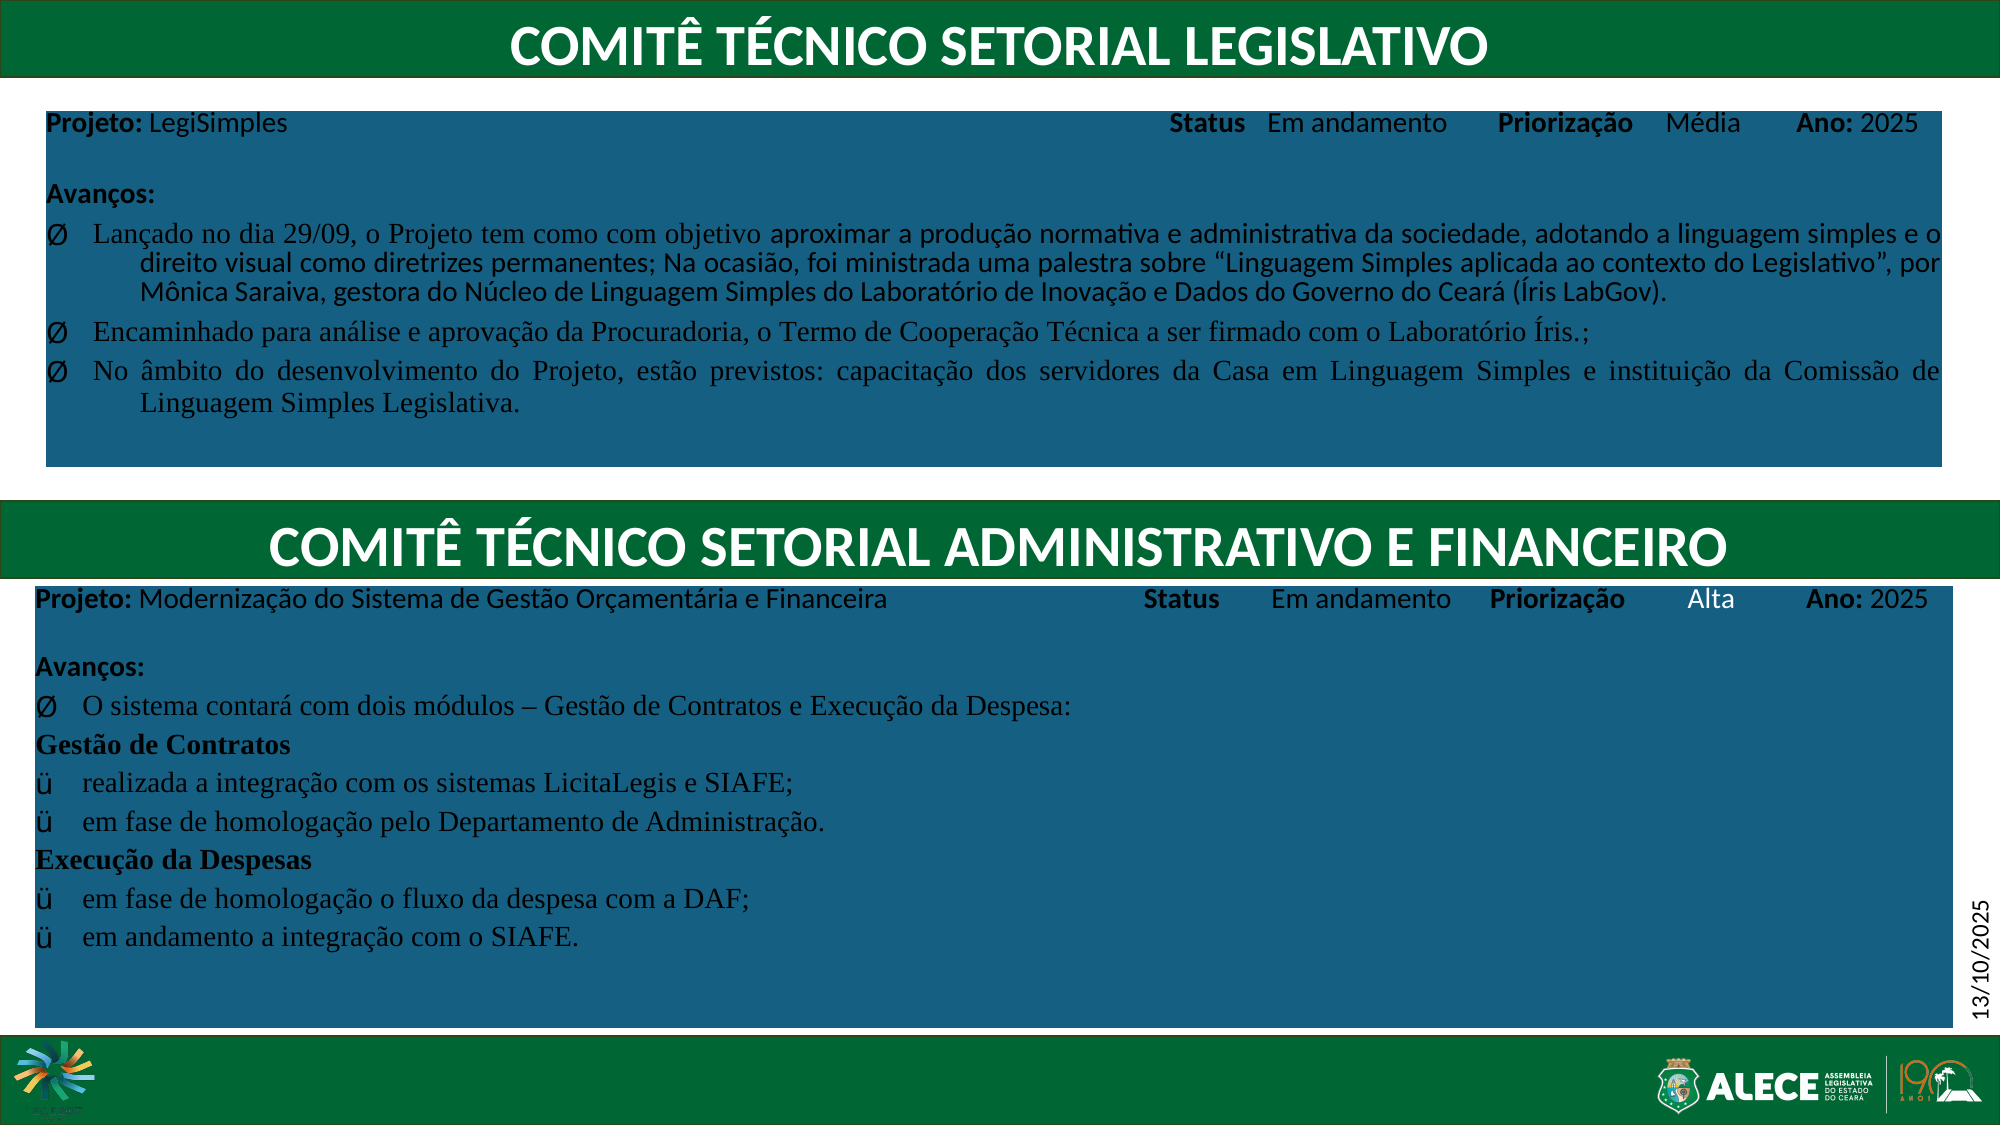

COMITÊ TÉCNICO SETORIAL LEGISLATIVO
| Projeto: LegiSimples | Status | Em andamento | Priorização | Média | Ano: 2025 |
| --- | --- | --- | --- | --- | --- |
| Avanços: Lançado no dia 29/09, o Projeto tem como com objetivo aproximar a produção normativa e administrativa da sociedade, adotando a linguagem simples e o direito visual como diretrizes permanentes; Na ocasião, foi ministrada uma palestra sobre “Linguagem Simples aplicada ao contexto do Legislativo”, por Mônica Saraiva, gestora do Núcleo de Linguagem Simples do Laboratório de Inovação e Dados do Governo do Ceará (Íris LabGov). Encaminhado para análise e aprovação da Procuradoria, o Termo de Cooperação Técnica a ser firmado com o Laboratório Íris.; No âmbito do desenvolvimento do Projeto, estão previstos: capacitação dos servidores da Casa em Linguagem Simples e instituição da Comissão de Linguagem Simples Legislativa. | | | | | |
COMITÊ TÉCNICO SETORIAL ADMINISTRATIVO E FINANCEIRO
| Projeto: Modernização do Sistema de Gestão Orçamentária e Financeira | Status | Em andamento | Priorização | Alta | Ano: 2025 |
| --- | --- | --- | --- | --- | --- |
| Avanços: O sistema contará com dois módulos – Gestão de Contratos e Execução da Despesa: Gestão de Contratos realizada a integração com os sistemas LicitaLegis e SIAFE; em fase de homologação pelo Departamento de Administração. Execução da Despesas em fase de homologação o fluxo da despesa com a DAF; em andamento a integração com o SIAFE. | | | | | |
13/10/2025